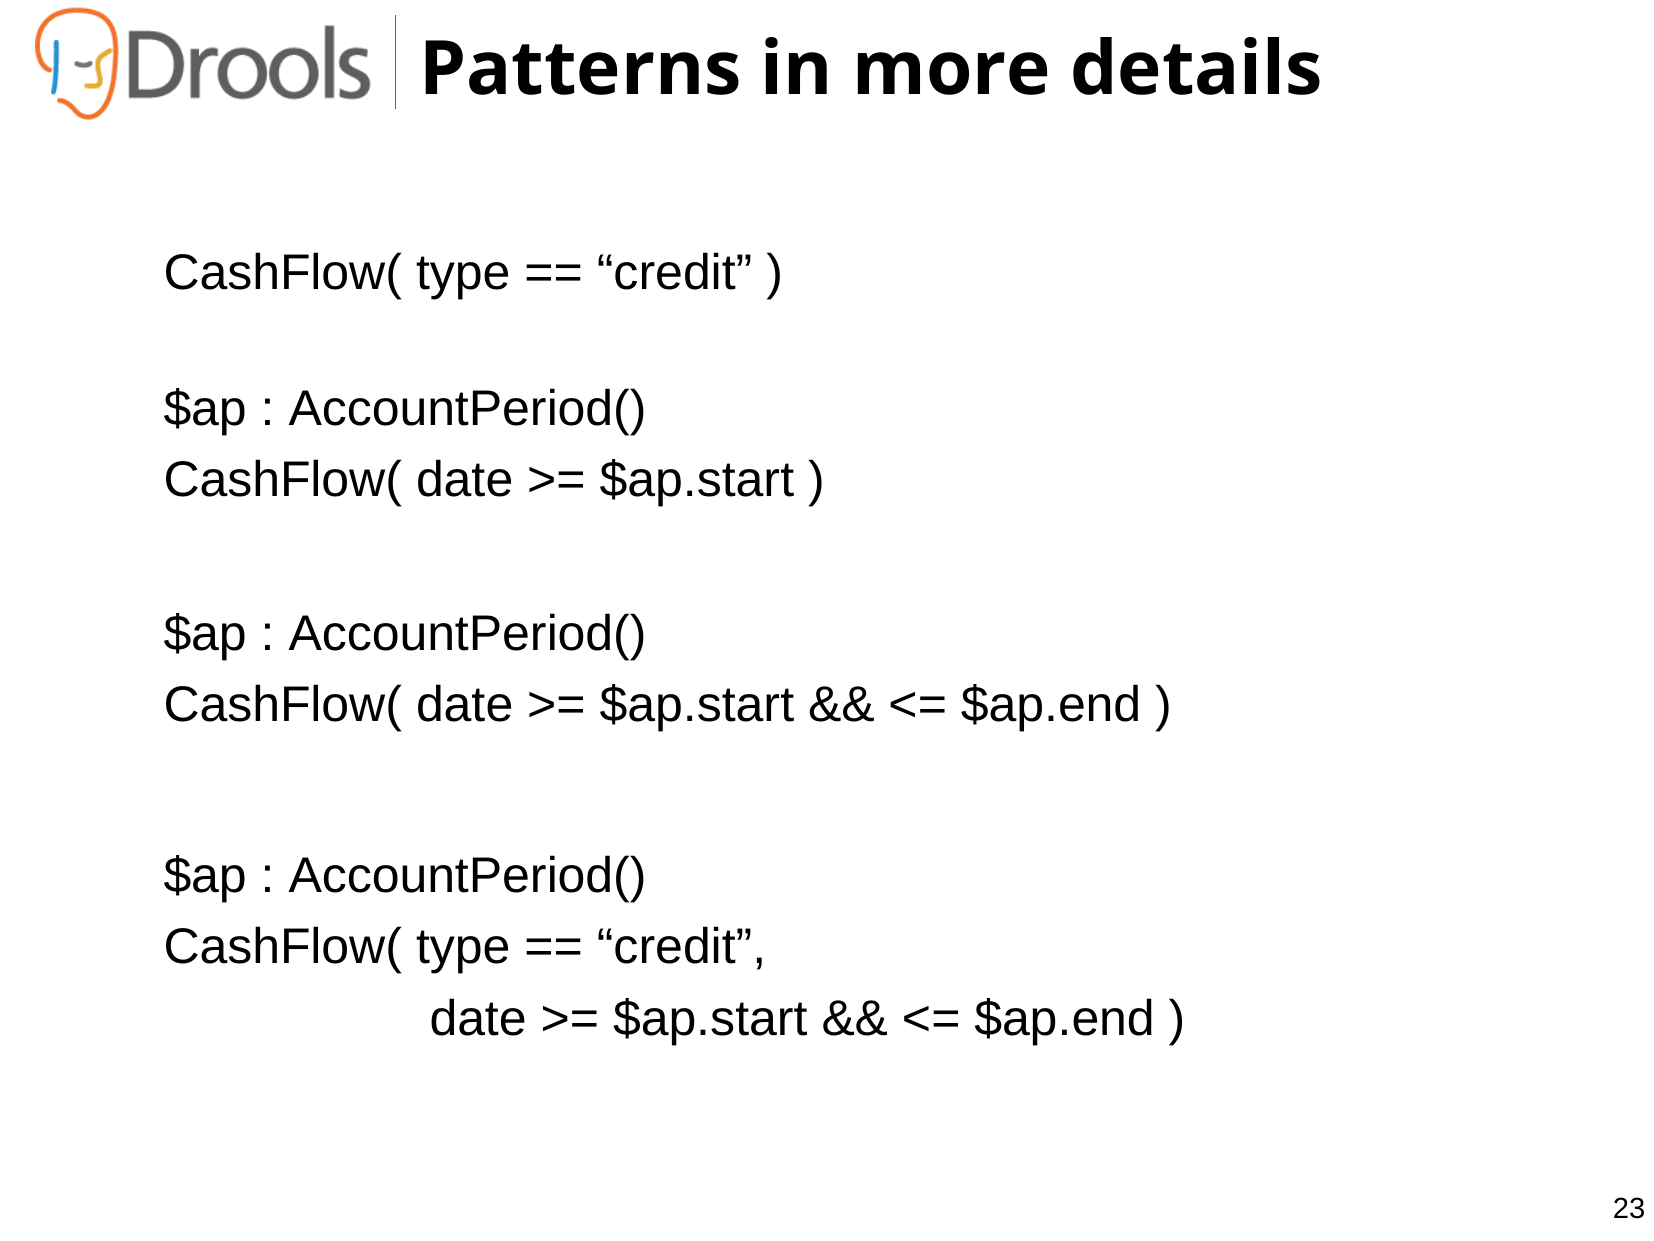

# Patterns in more details
CashFlow( type == “credit” )
$ap : AccountPeriod()
CashFlow( date >= $ap.start )
$ap : AccountPeriod()
CashFlow( date >= $ap.start && <= $ap.end )
$ap : AccountPeriod()
CashFlow( type == “credit”,
 date >= $ap.start && <= $ap.end )